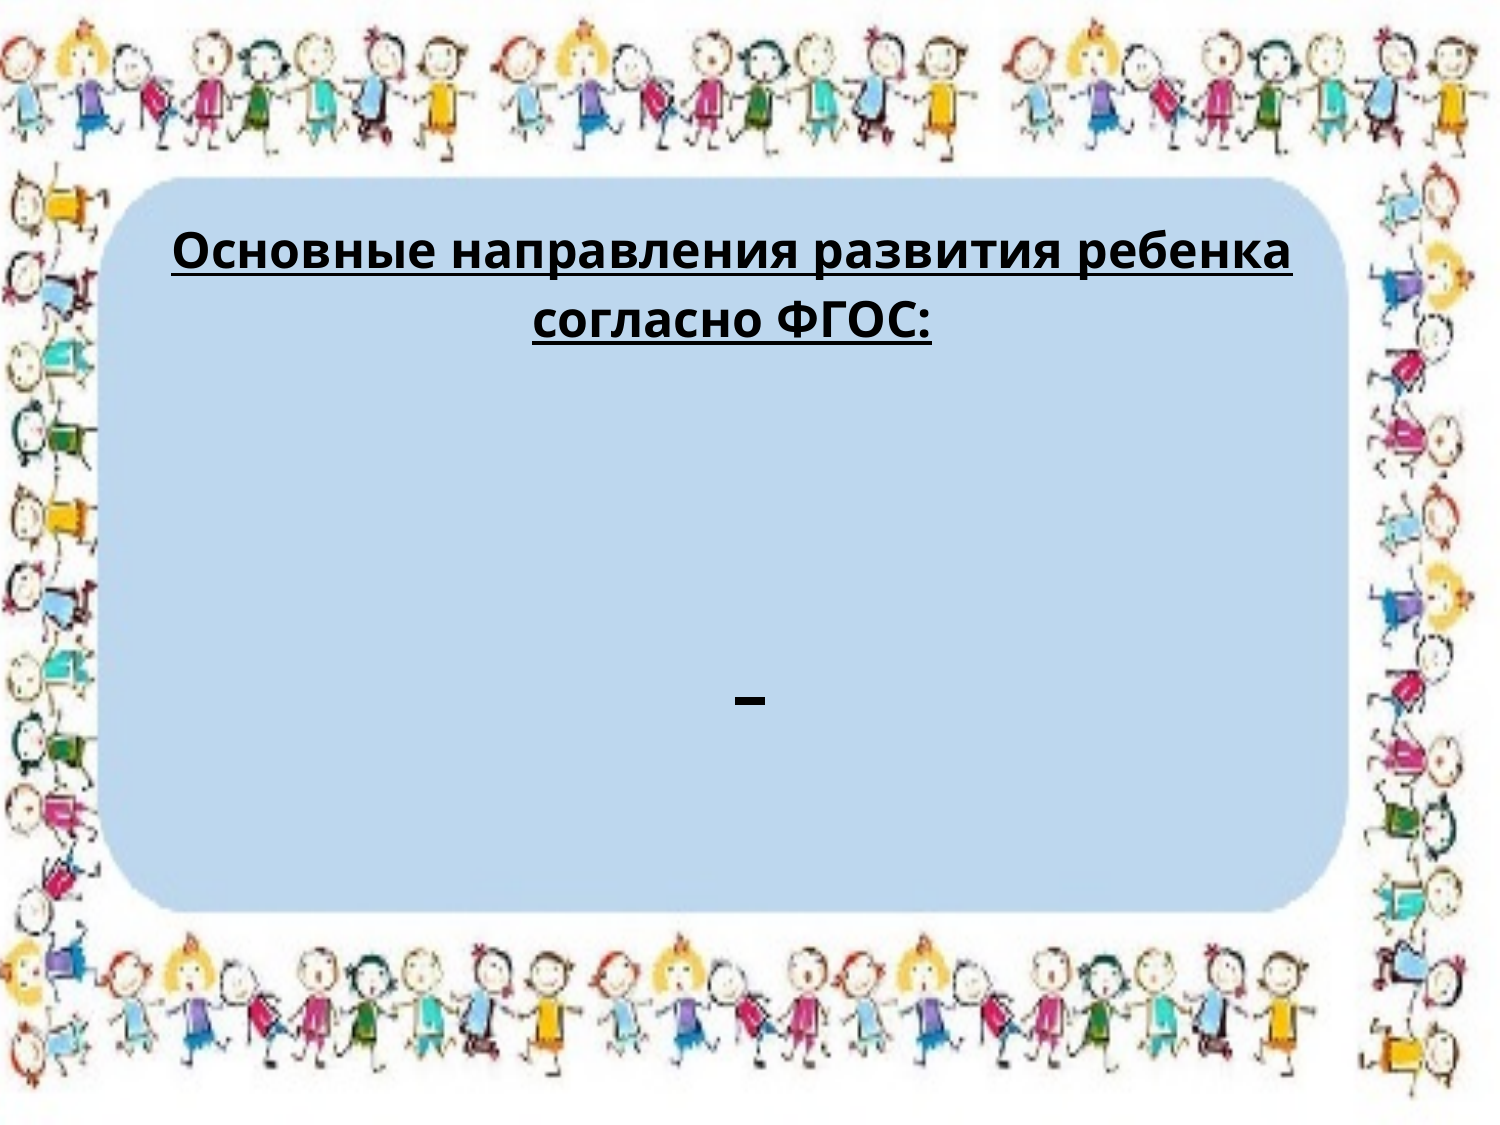

#
Основные направления развития ребенка согласно ФГОС: